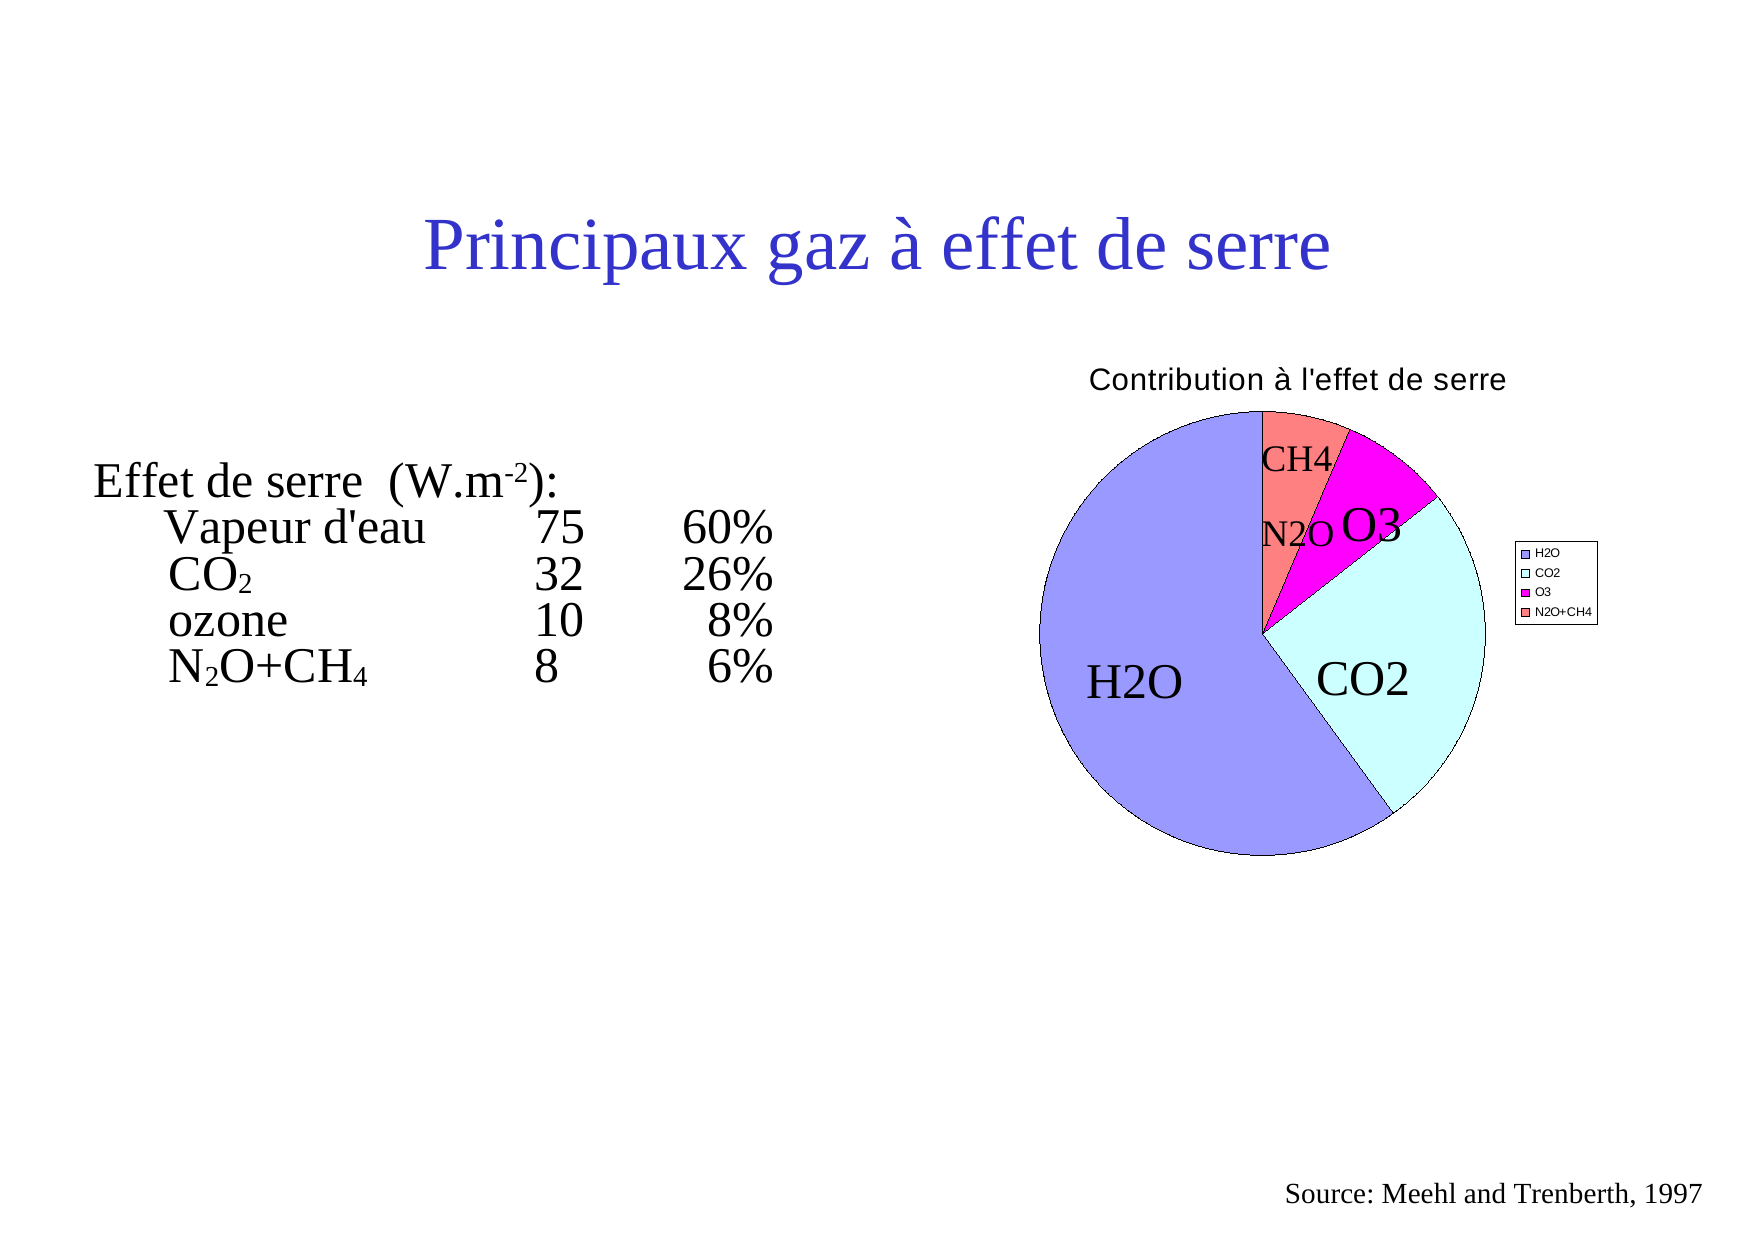

Principaux gaz à effet de serre
### Chart: Contribution à l'effet de serre
| Category | Column 1 |
|---|---|
| H2O | 75.0 |
| CO2 | 32.0 |
| O3 | 10.0 |
| N2O+CH4 | 8.0 |CH4
N2O
O3
# Effet de serre (W.m-2):
	 Vapeur d'eau	 75		60%
CO2 				32		26%
ozone 				10		 8%
N2O+CH4	 		8		 6%
CO2
H2O
Source: Meehl and Trenberth, 1997